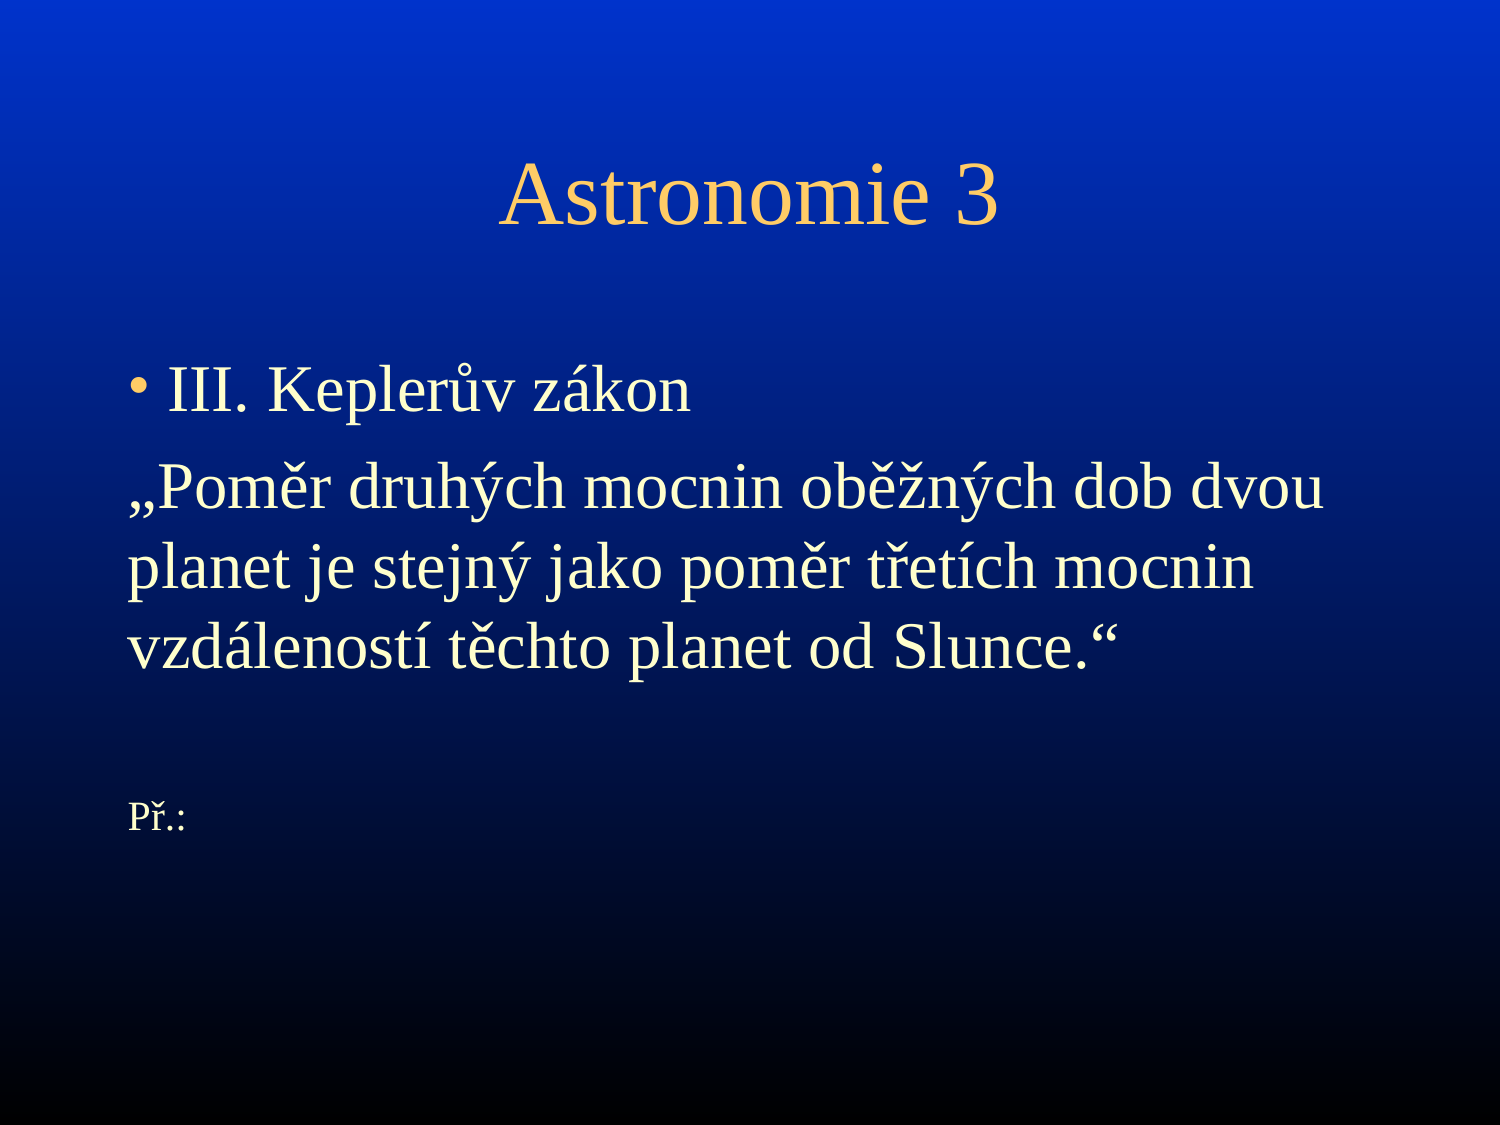

# Astronomie 3
 III. Keplerův zákon
„Poměr druhých mocnin oběžných dob dvou planet je stejný jako poměr třetích mocnin vzdáleností těchto planet od Slunce.“
Př.:
19